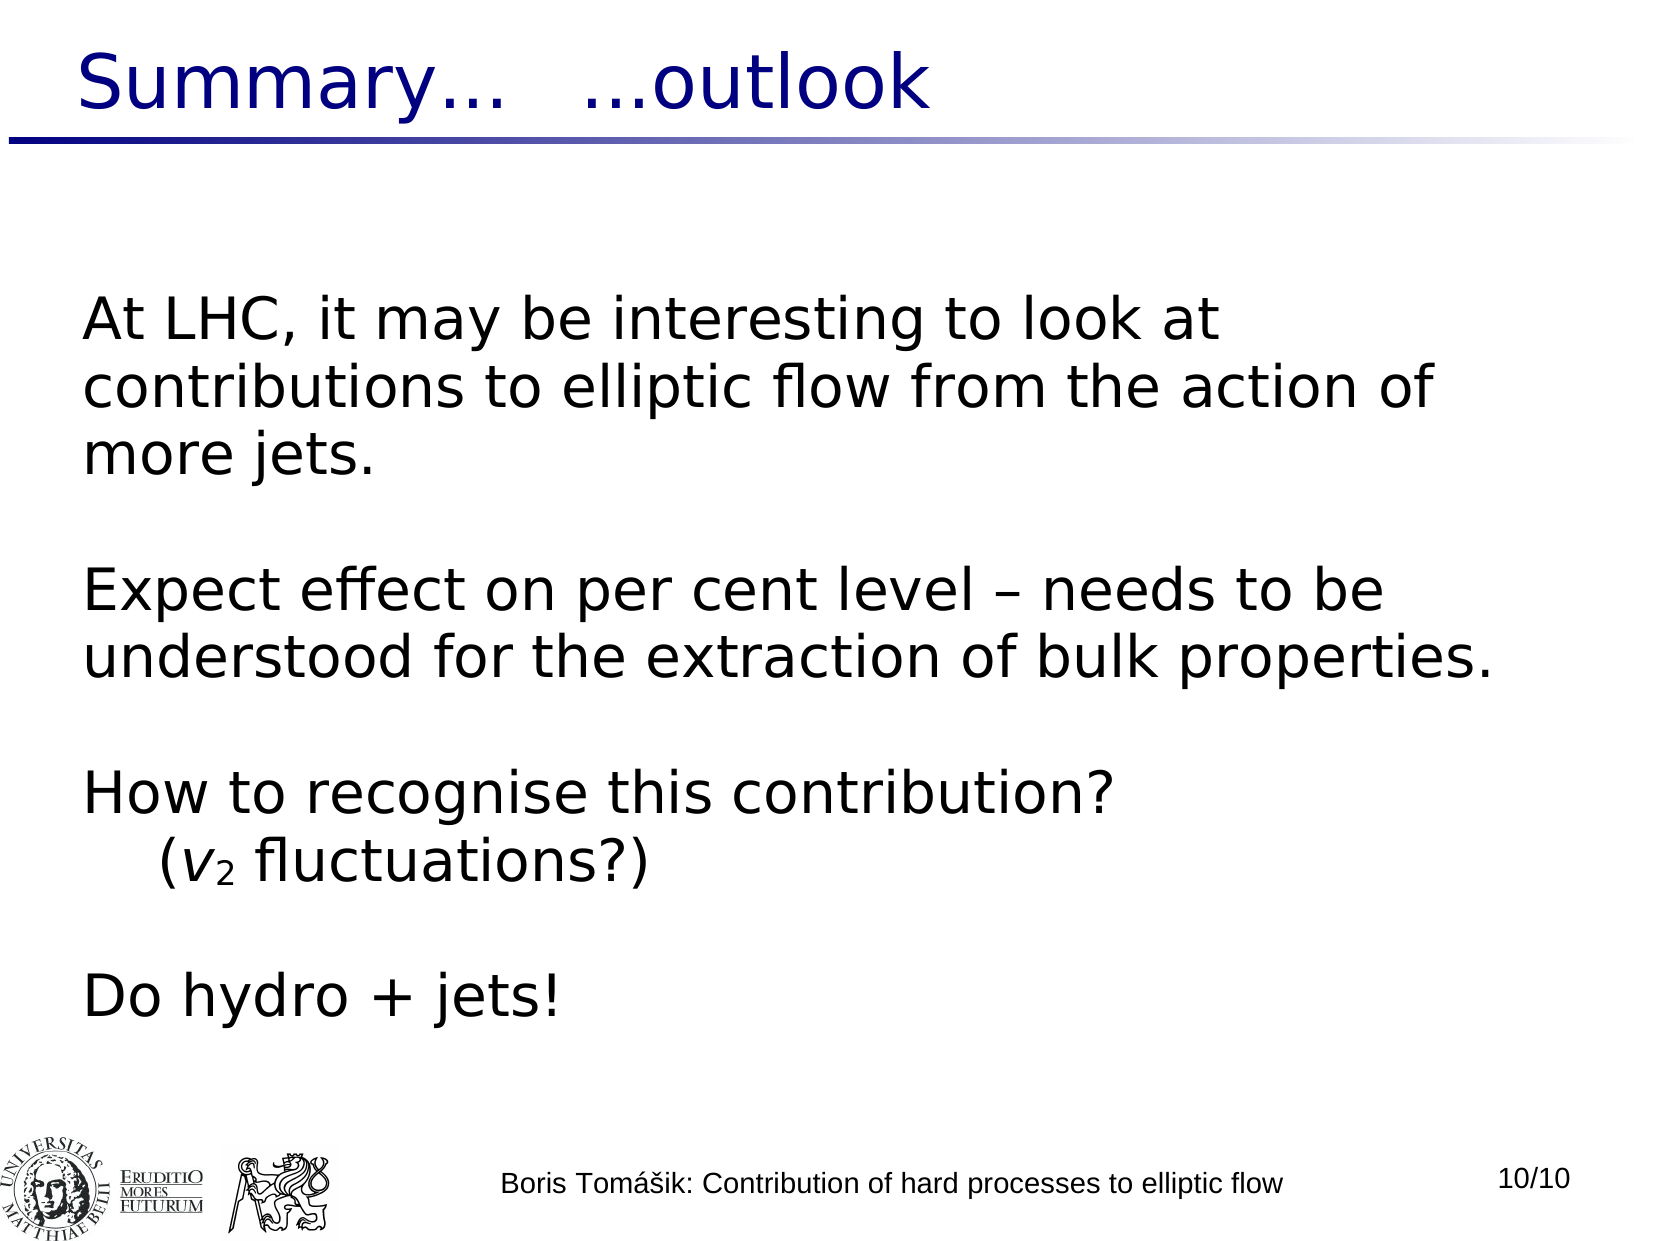

# Summary... ...outlook
At LHC, it may be interesting to look at contributions to elliptic flow from the action of more jets.
Expect effect on per cent level – needs to be understood for the extraction of bulk properties.
How to recognise this contribution?
	(v2 fluctuations?)
Do hydro + jets!
10